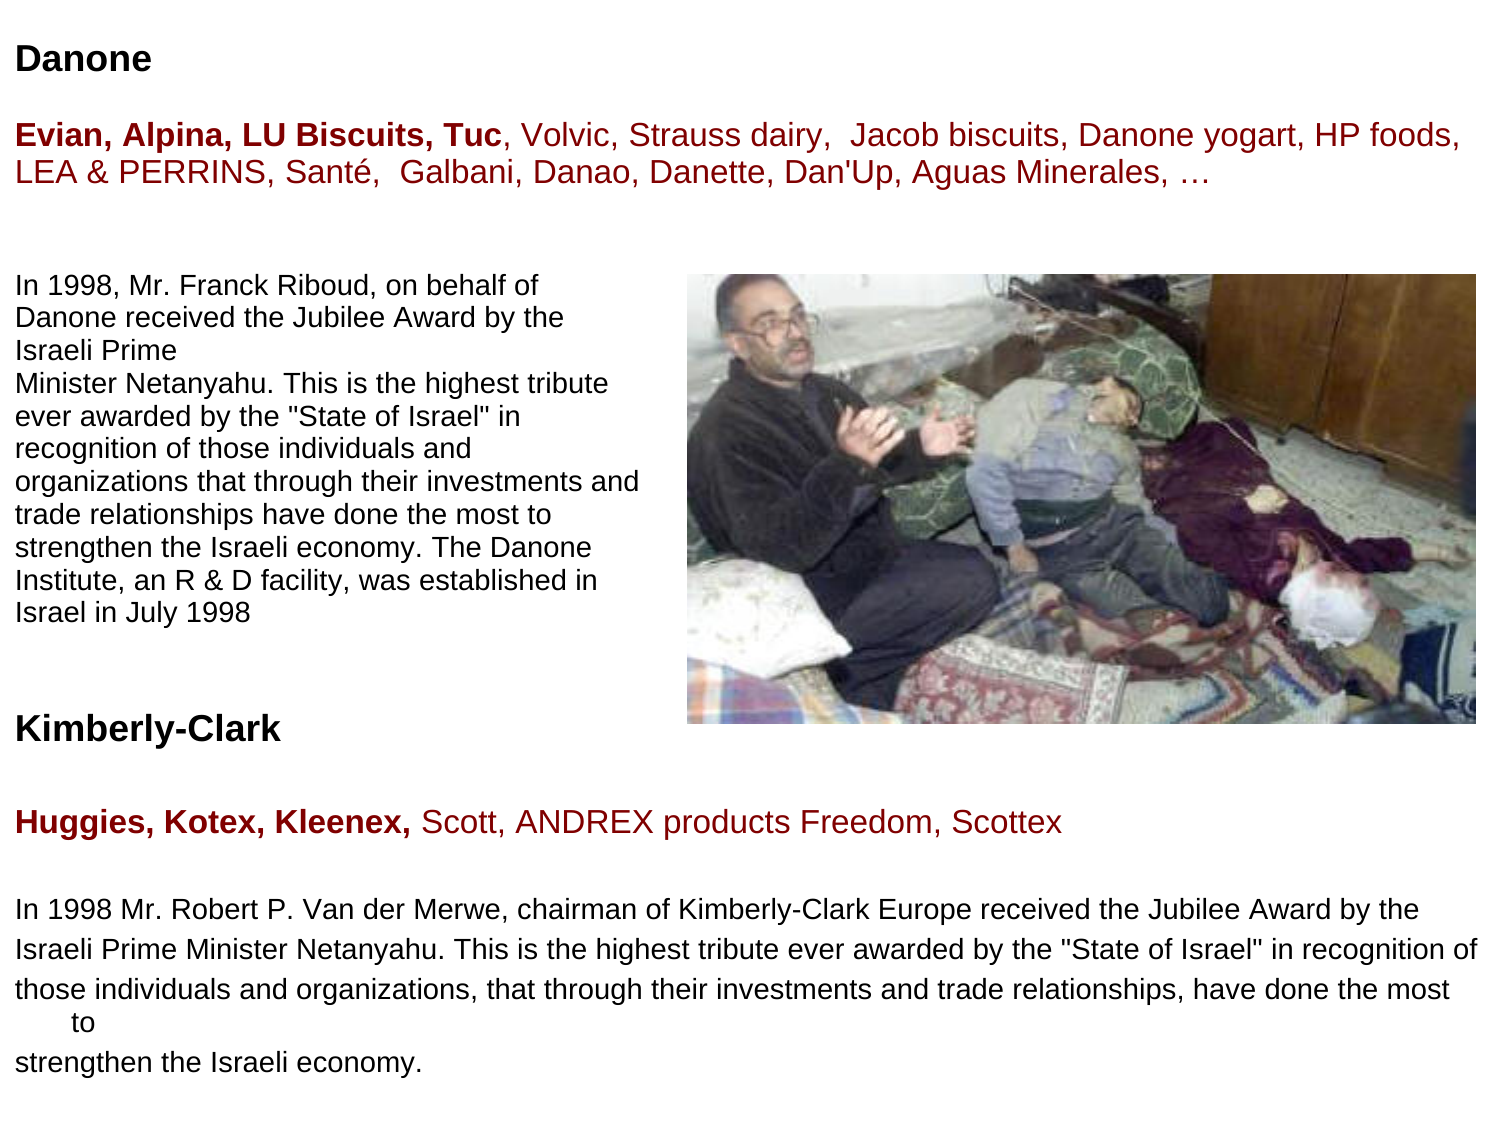

Danone
Evian, Alpina, LU Biscuits, Tuc, Volvic, Strauss dairy,  Jacob biscuits, Danone yogart, HP foods, LEA & PERRINS, Santé,  Galbani, Danao, Danette, Dan'Up, Aguas Minerales, …
In 1998, Mr. Franck Riboud, on behalf of Danone received the Jubilee Award by the Israeli Prime
Minister Netanyahu. This is the highest tribute ever awarded by the "State of Israel" in recognition of those individuals and organizations that through their investments and trade relationships have done the most to strengthen the Israeli economy. The Danone Institute, an R & D facility, was established in Israel in July 1998
Kimberly-Clark
Huggies, Kotex, Kleenex, Scott, ANDREX products Freedom, Scottex
In 1998 Mr. Robert P. Van der Merwe, chairman of Kimberly-Clark Europe received the Jubilee Award by the
Israeli Prime Minister Netanyahu. This is the highest tribute ever awarded by the "State of Israel" in recognition of
those individuals and organizations, that through their investments and trade relationships, have done the most to
strengthen the Israeli economy.